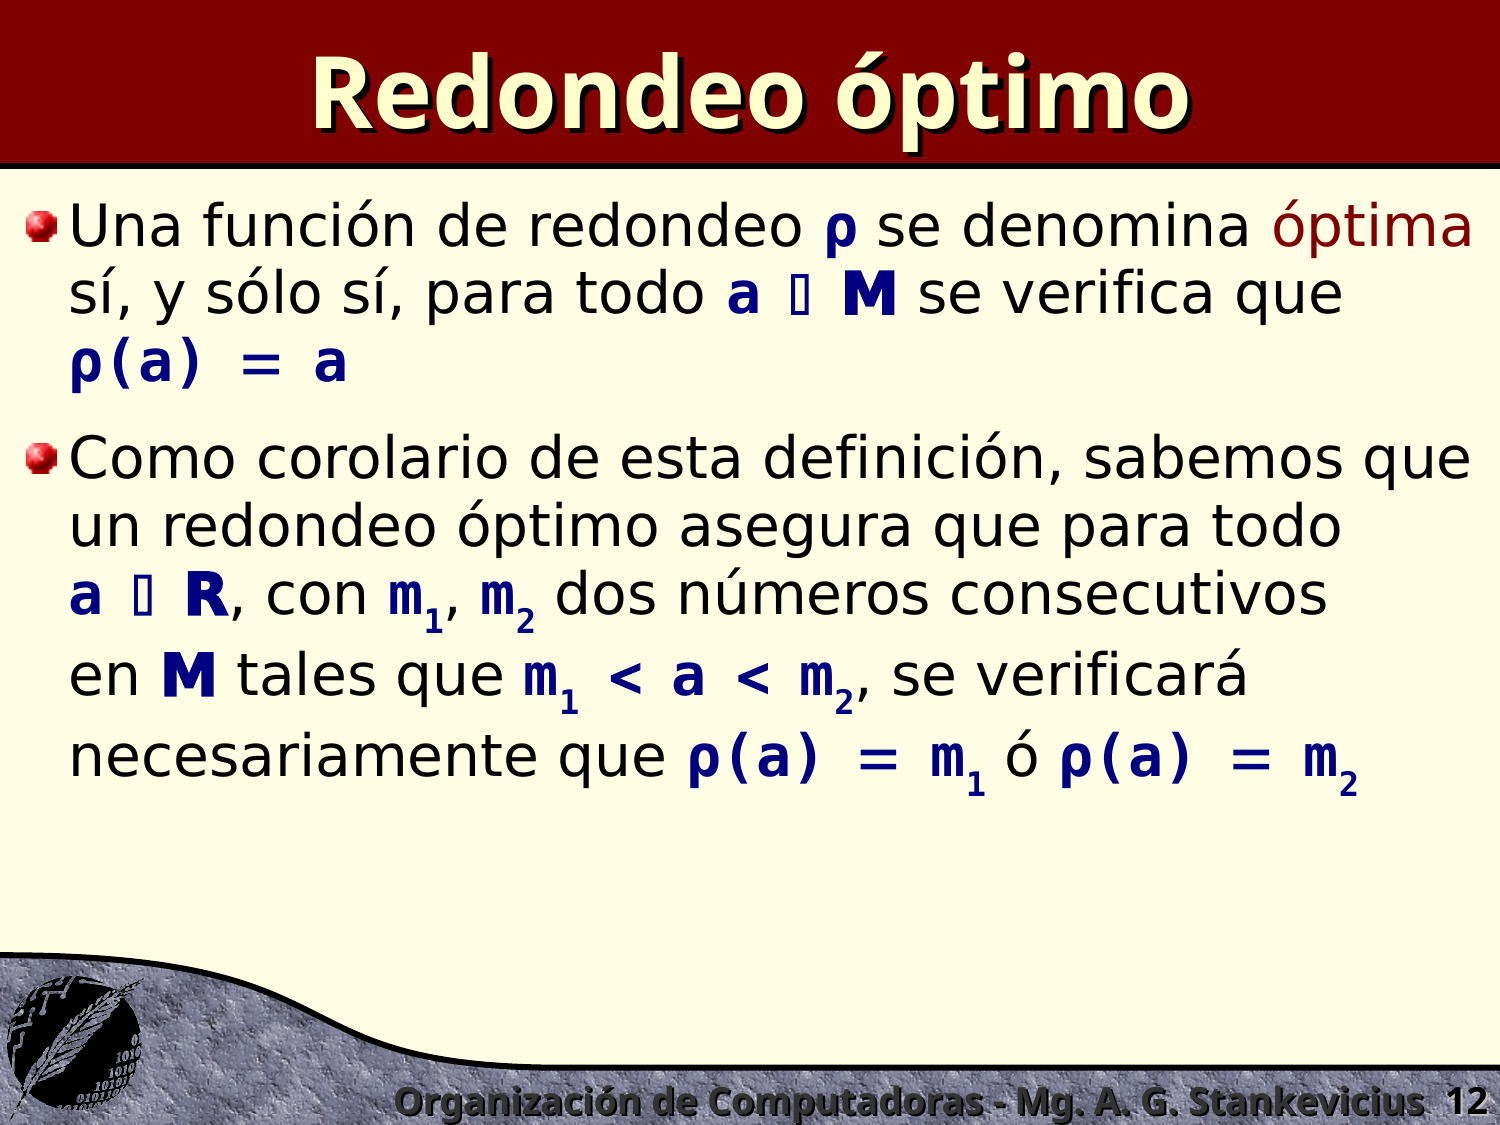

# Redondeo óptimo
Una función de redondeo ρ se denomina óptima sí, y sólo sí, para todo a  M se verifica que ρ(a) = a
Como corolario de esta definición, sabemos que un redondeo óptimo asegura que para todo
a  R, con m1, m2 dos números consecutivos
en M tales que m1 < a < m2, se verificará necesariamente que ρ(a) = m1 ó ρ(a) = m2
12